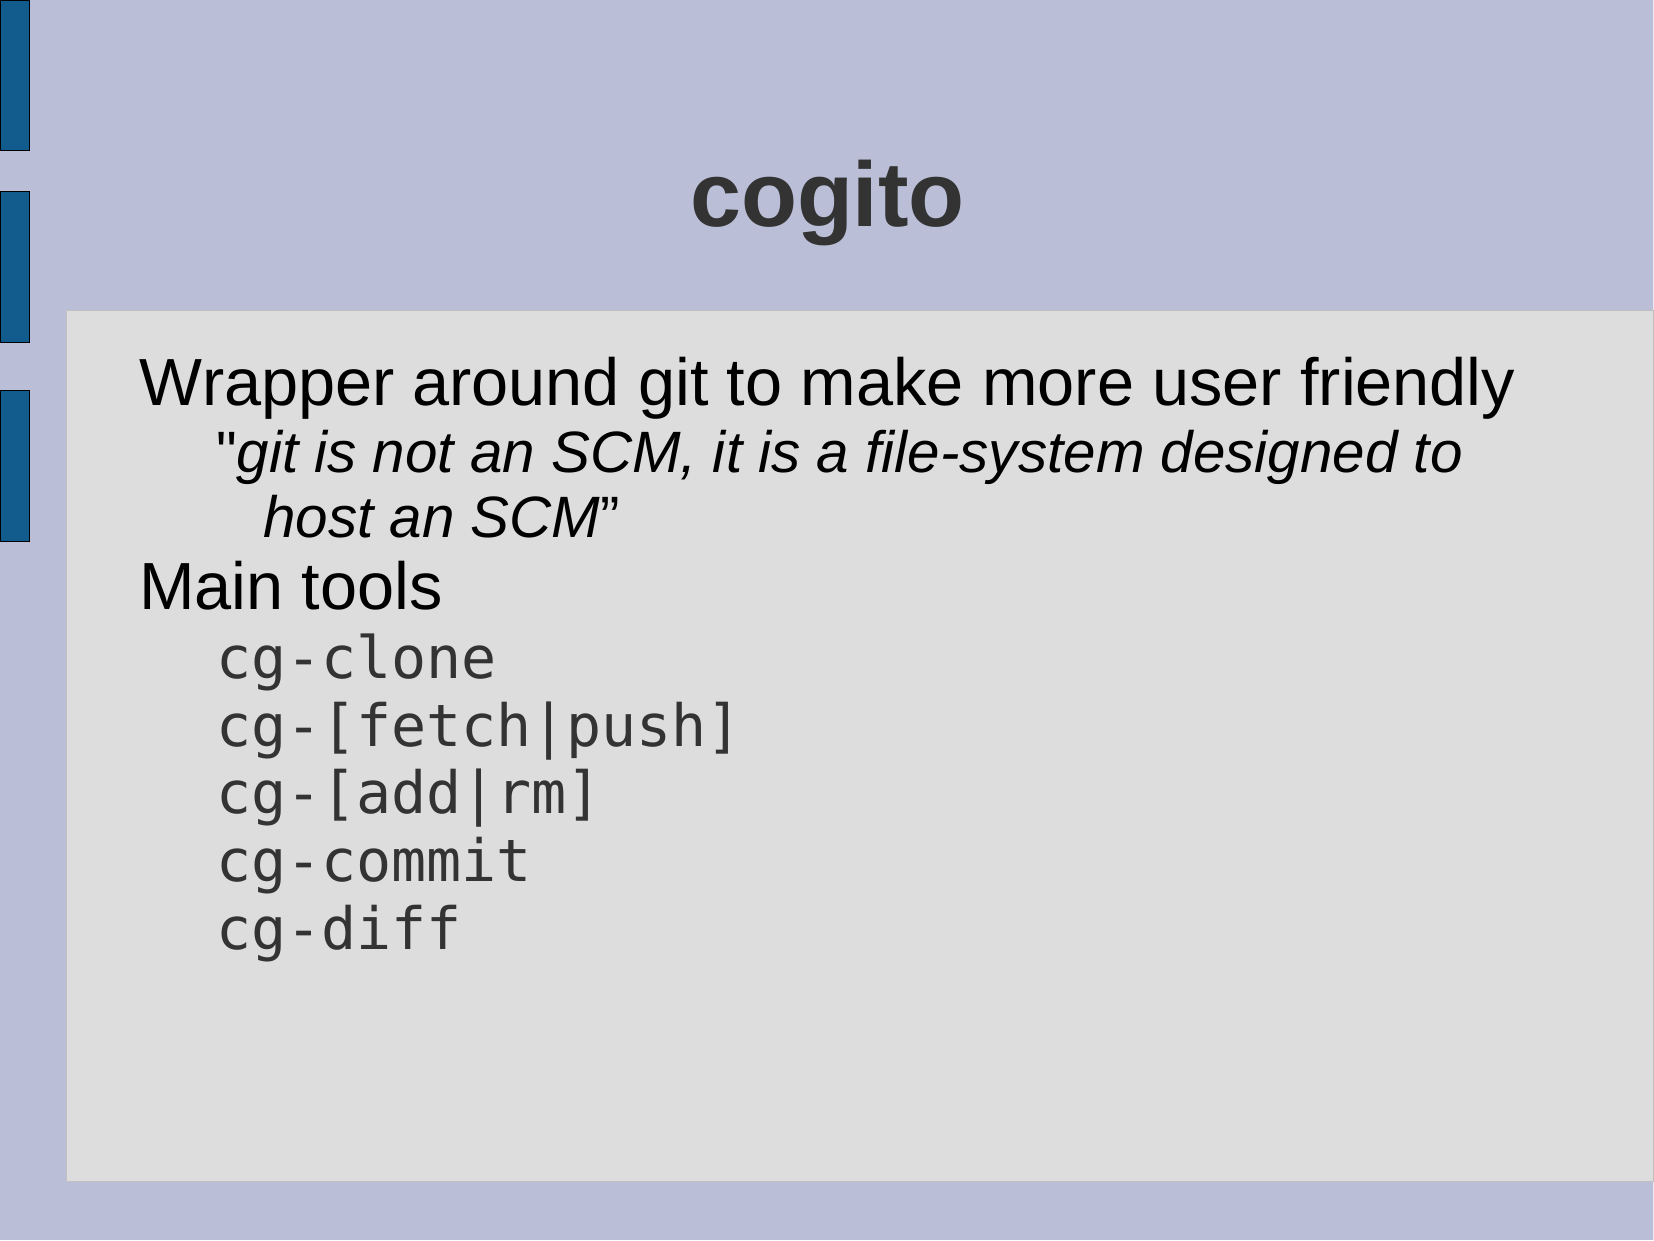

# cogito
Wrapper around git to make more user friendly
"git is not an SCM, it is a file-system designed to host an SCM”
Main tools
cg-clone
cg-[fetch|push]
cg-[add|rm]
cg-commit
cg-diff